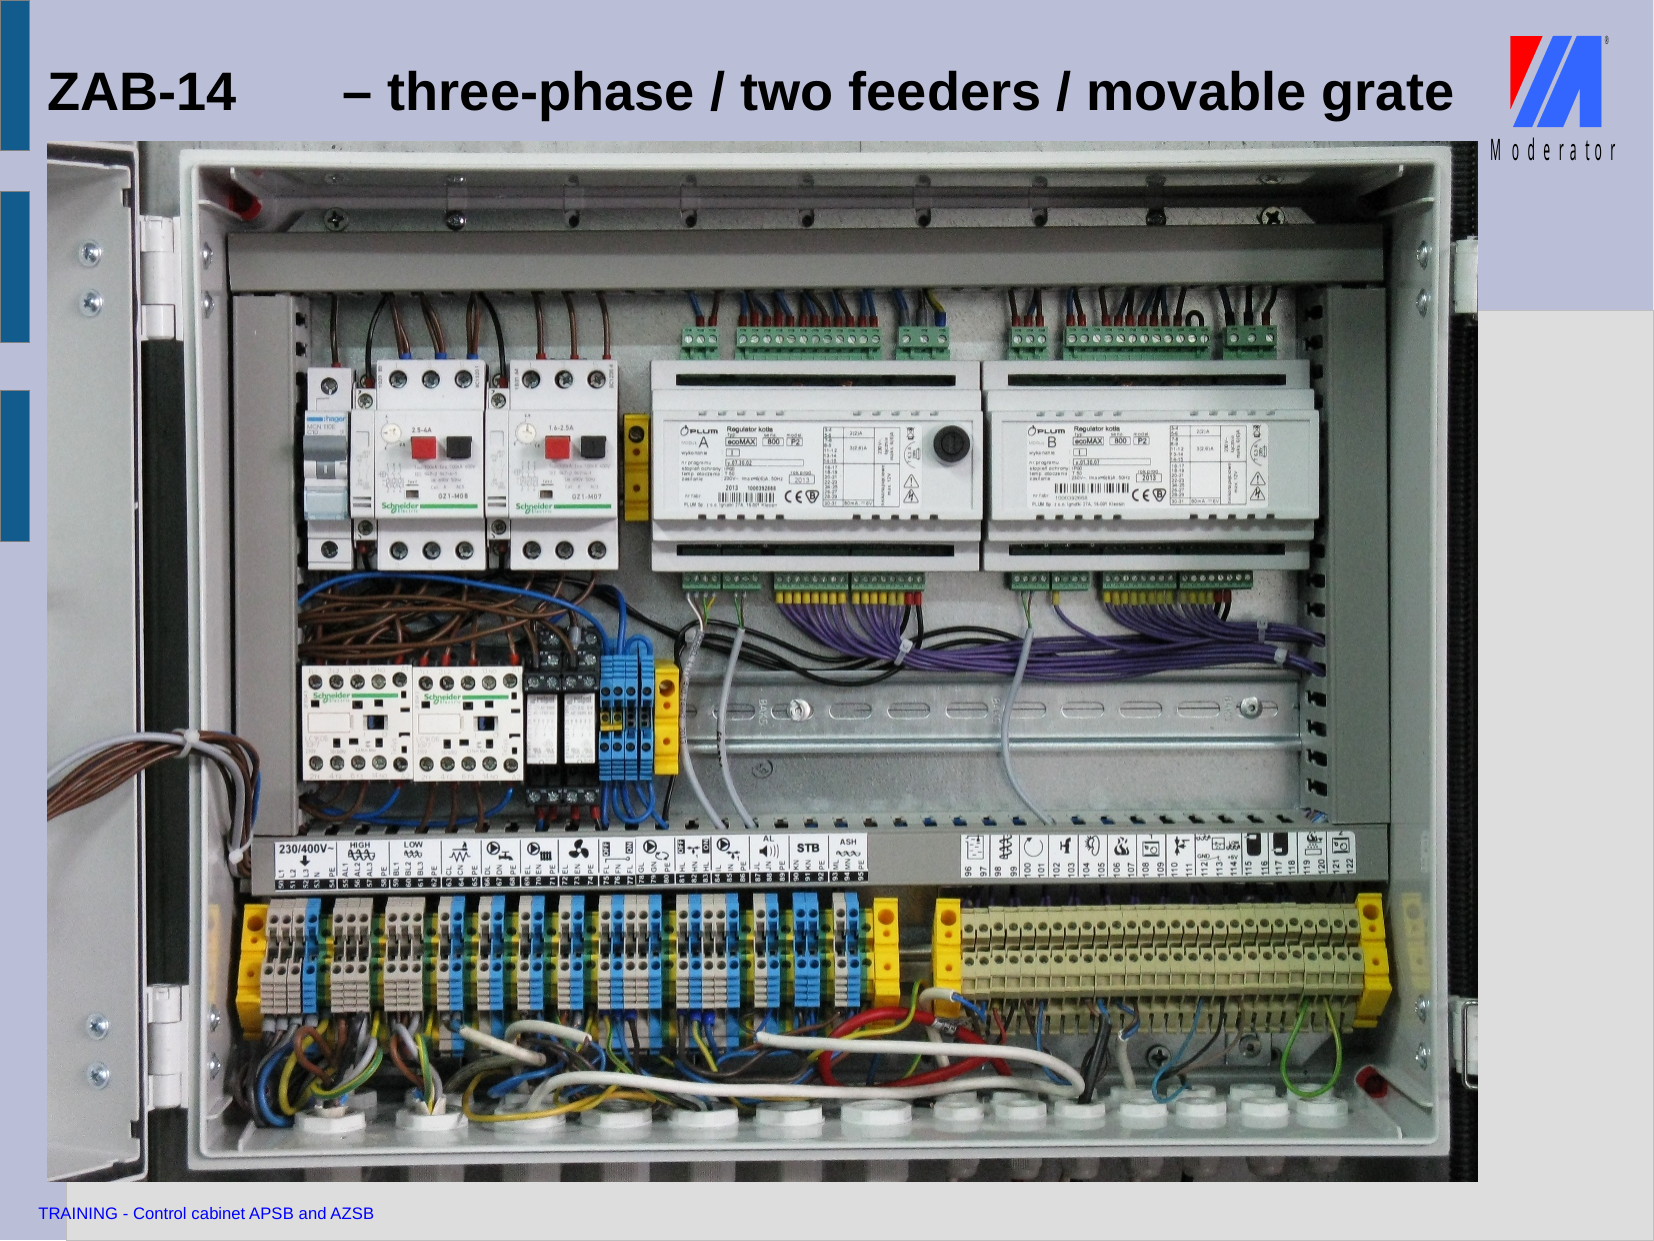

# ZAB-14		– three-phase / two feeders / movable grate
TRAINING - Control cabinet APSB and AZSB